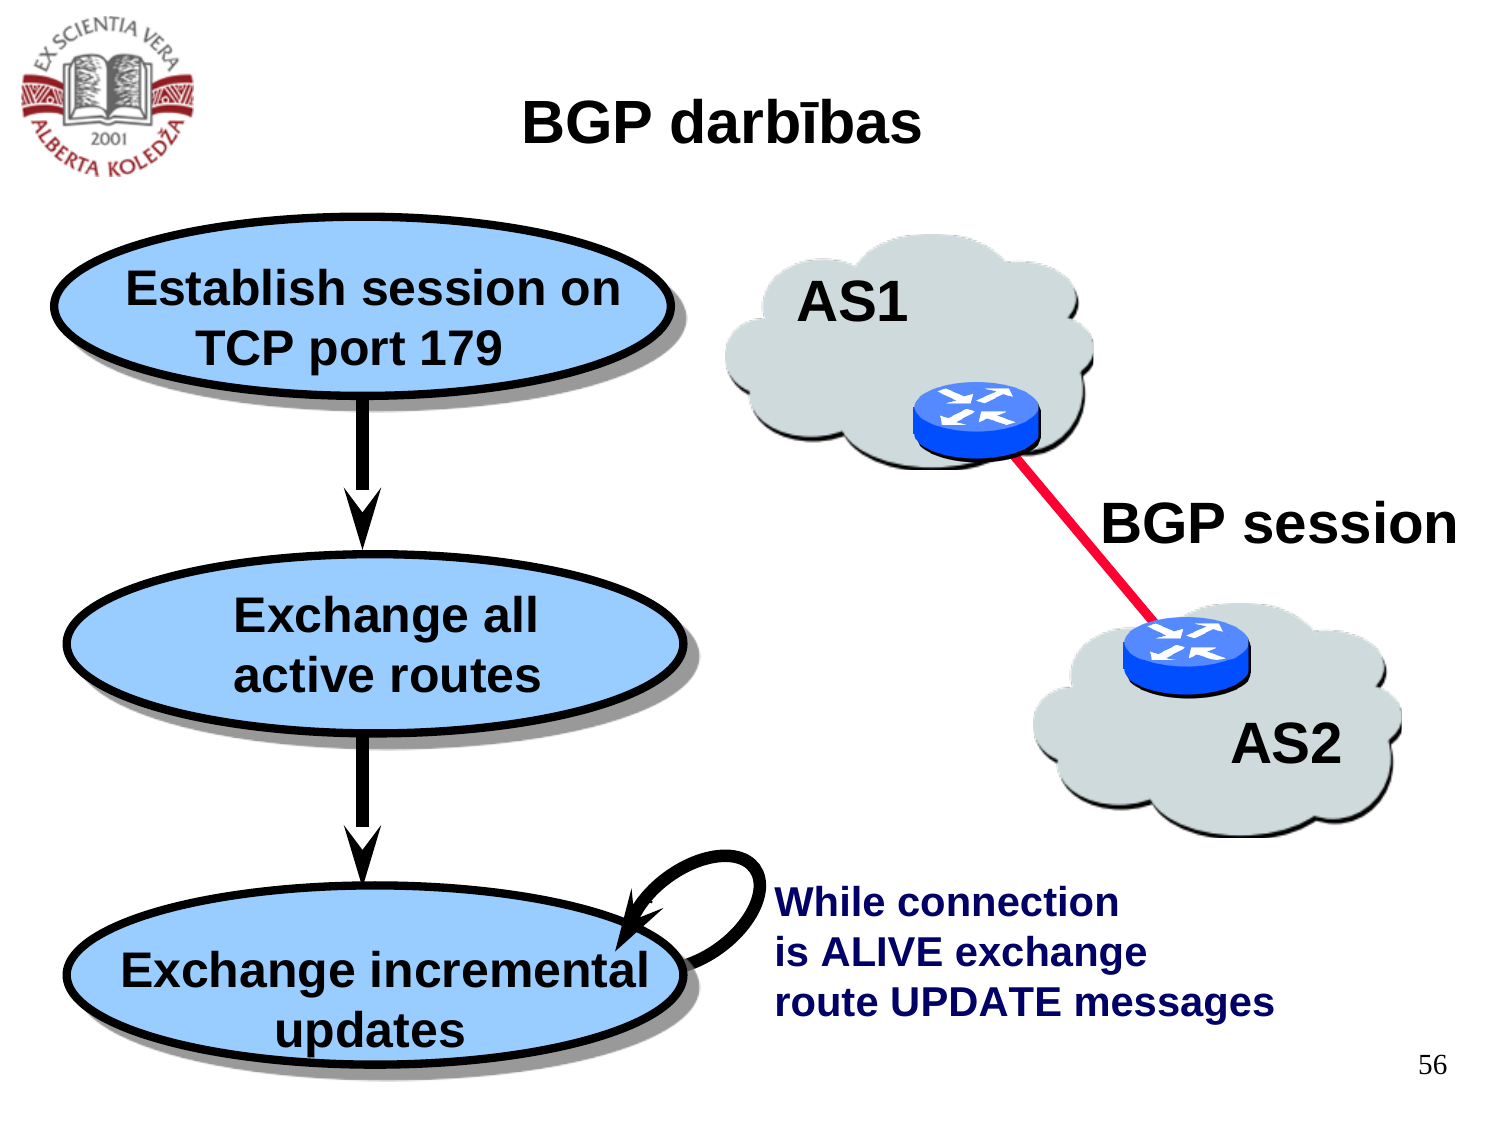

# BGP darbības
Establish session on
 TCP port 179
AS1
BGP session
 Exchange all
 active routes
AS2
While connection
is ALIVE exchange
route UPDATE messages
Exchange incremental
 updates